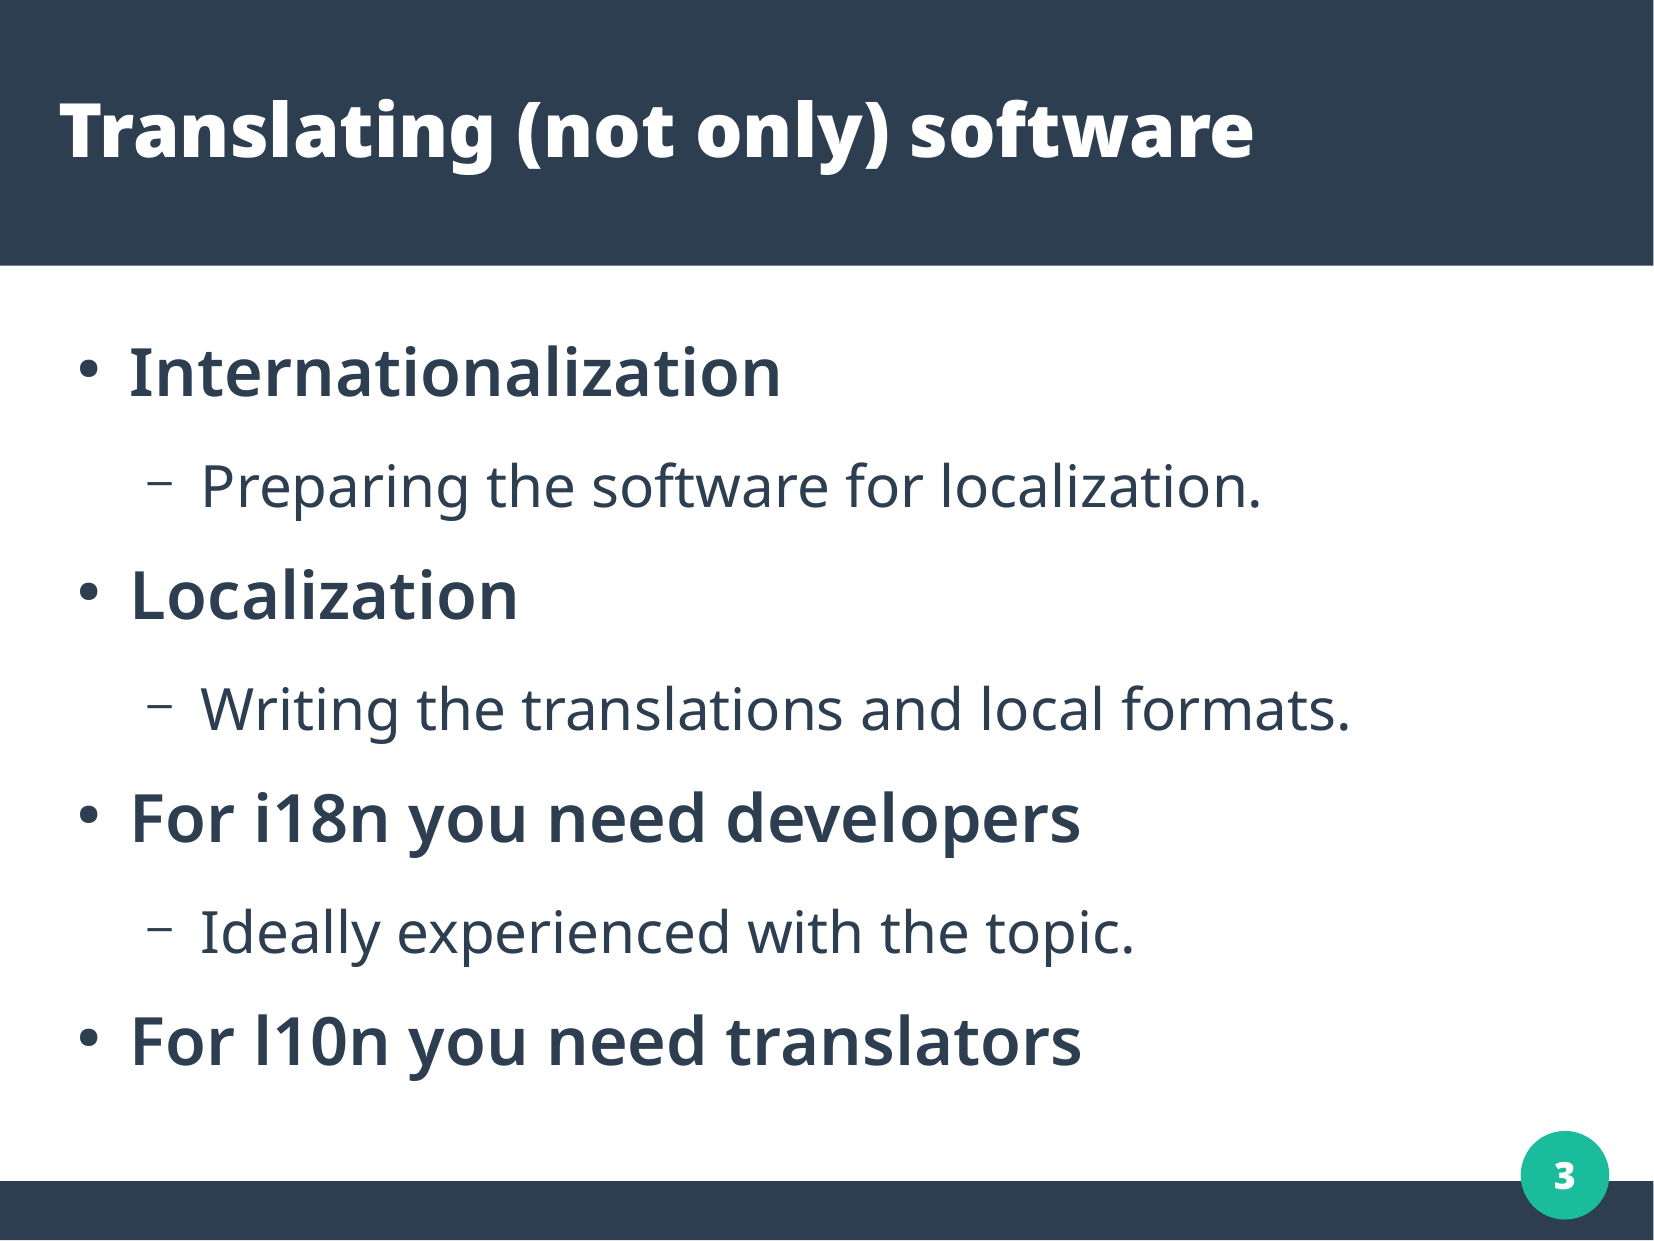

# Translating (not only) software
Internationalization
Preparing the software for localization.
Localization
Writing the translations and local formats.
For i18n you need developers
Ideally experienced with the topic.
For l10n you need translators
3